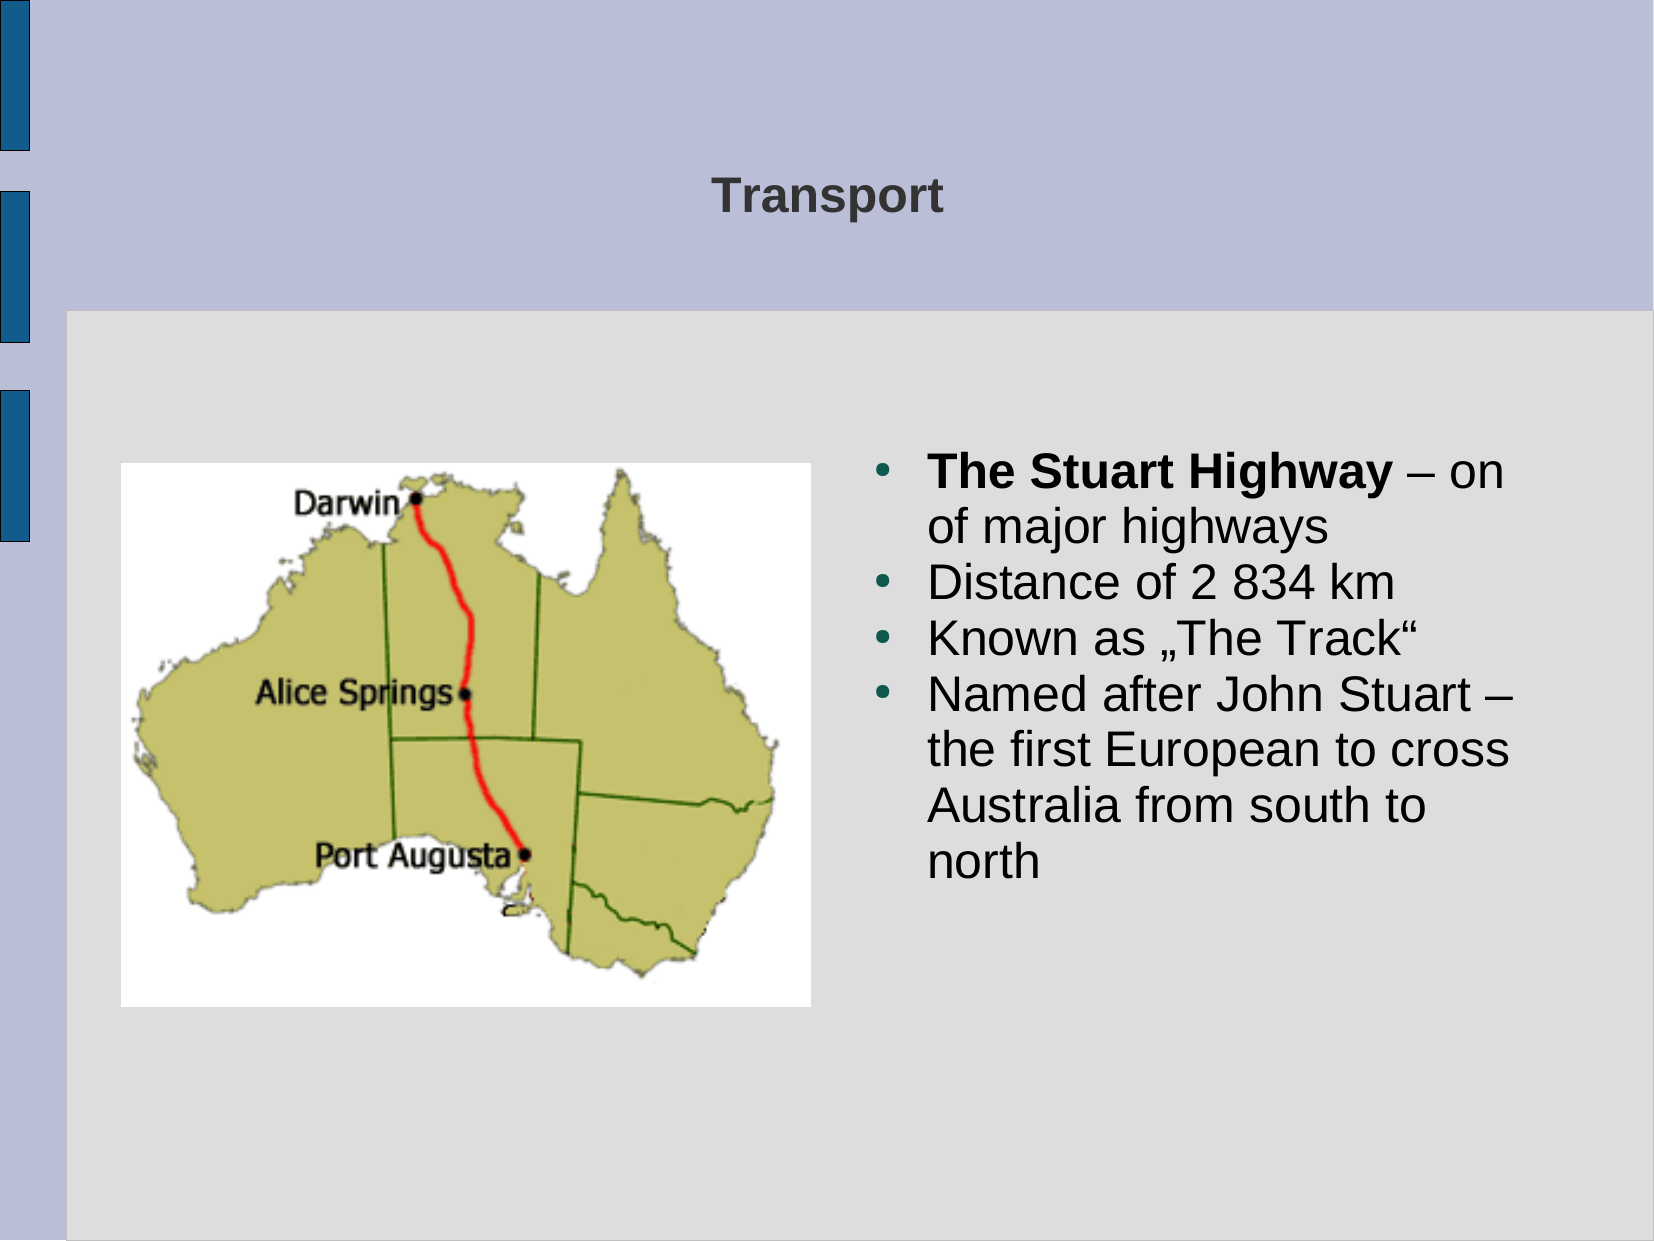

# Transport
The Stuart Highway – on of major highways
Distance of 2 834 km
Known as „The Track“
Named after John Stuart – the first European to cross Australia from south to north